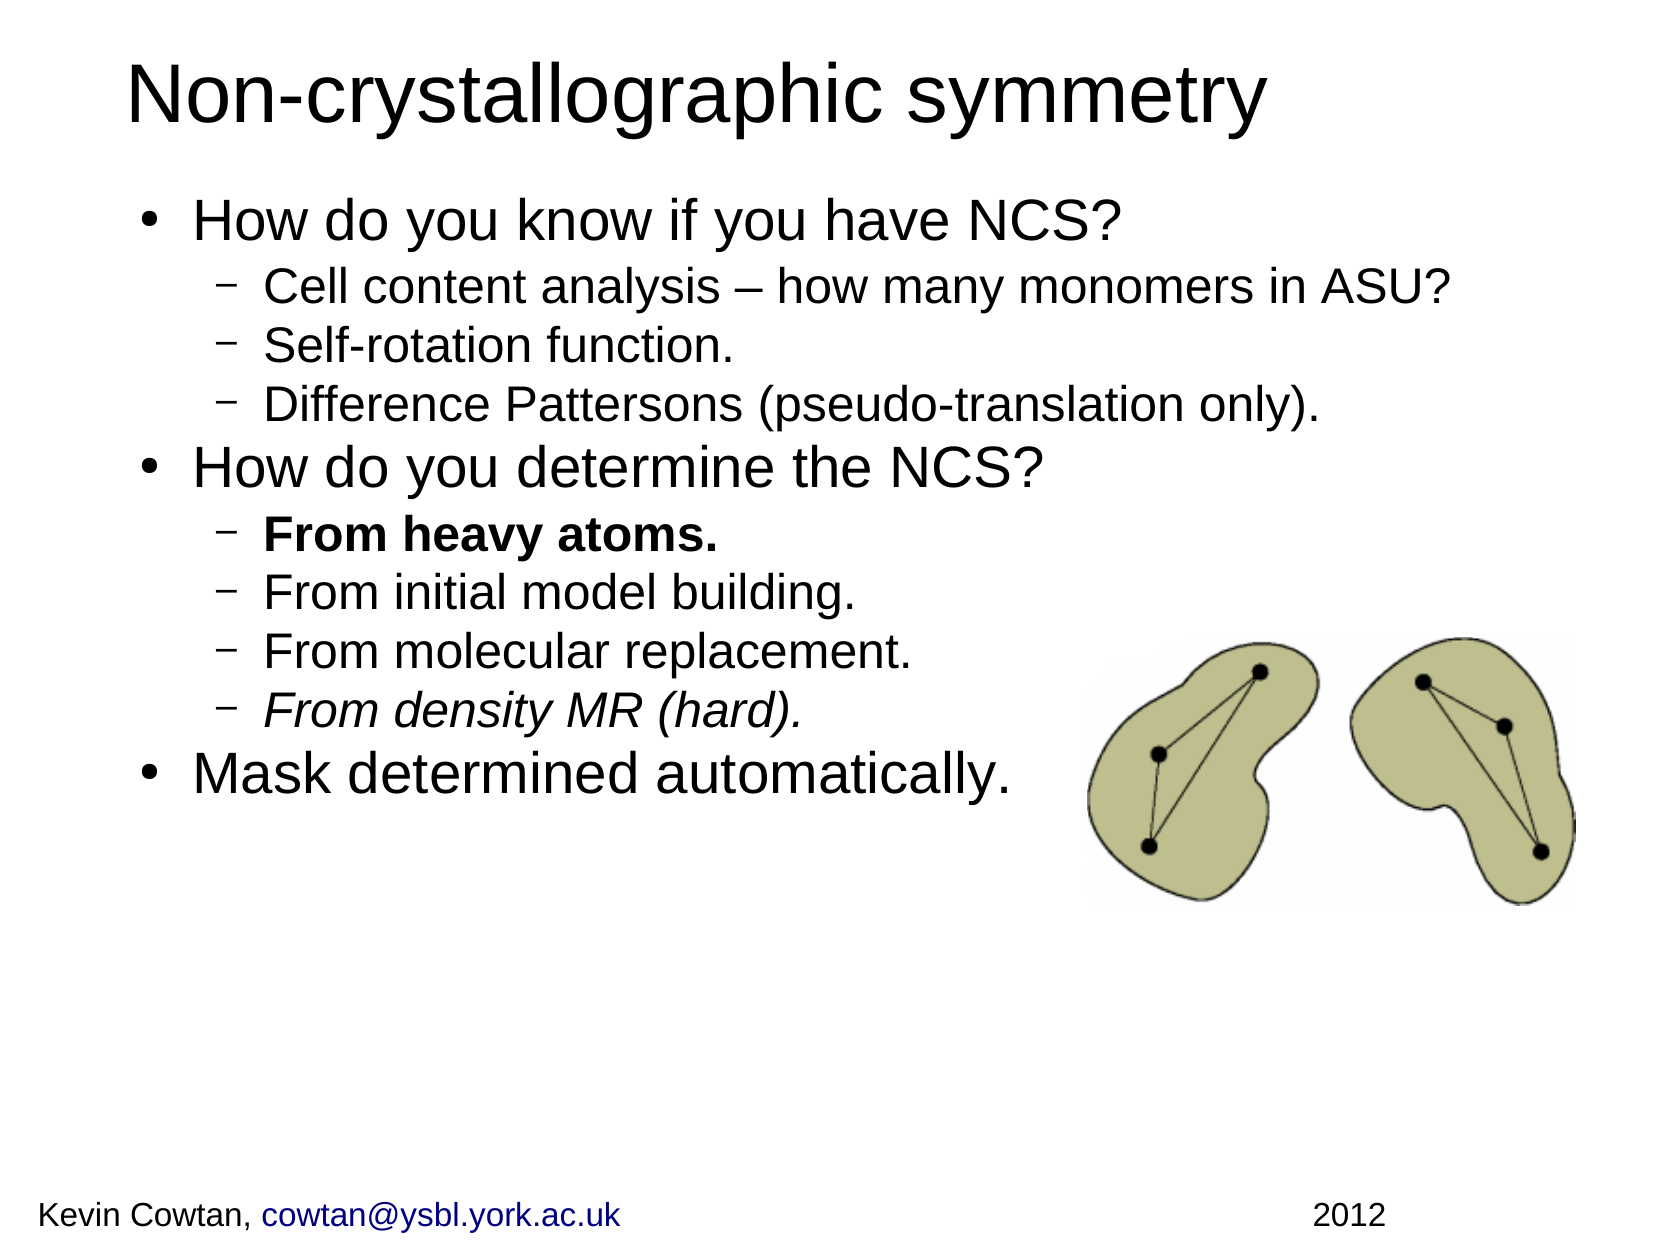

# Non-crystallographic symmetry
How do you know if you have NCS?
Cell content analysis – how many monomers in ASU?
Self-rotation function.
Difference Pattersons (pseudo-translation only).
How do you determine the NCS?
From heavy atoms.
From initial model building.
From molecular replacement.
From density MR (hard).
Mask determined automatically.